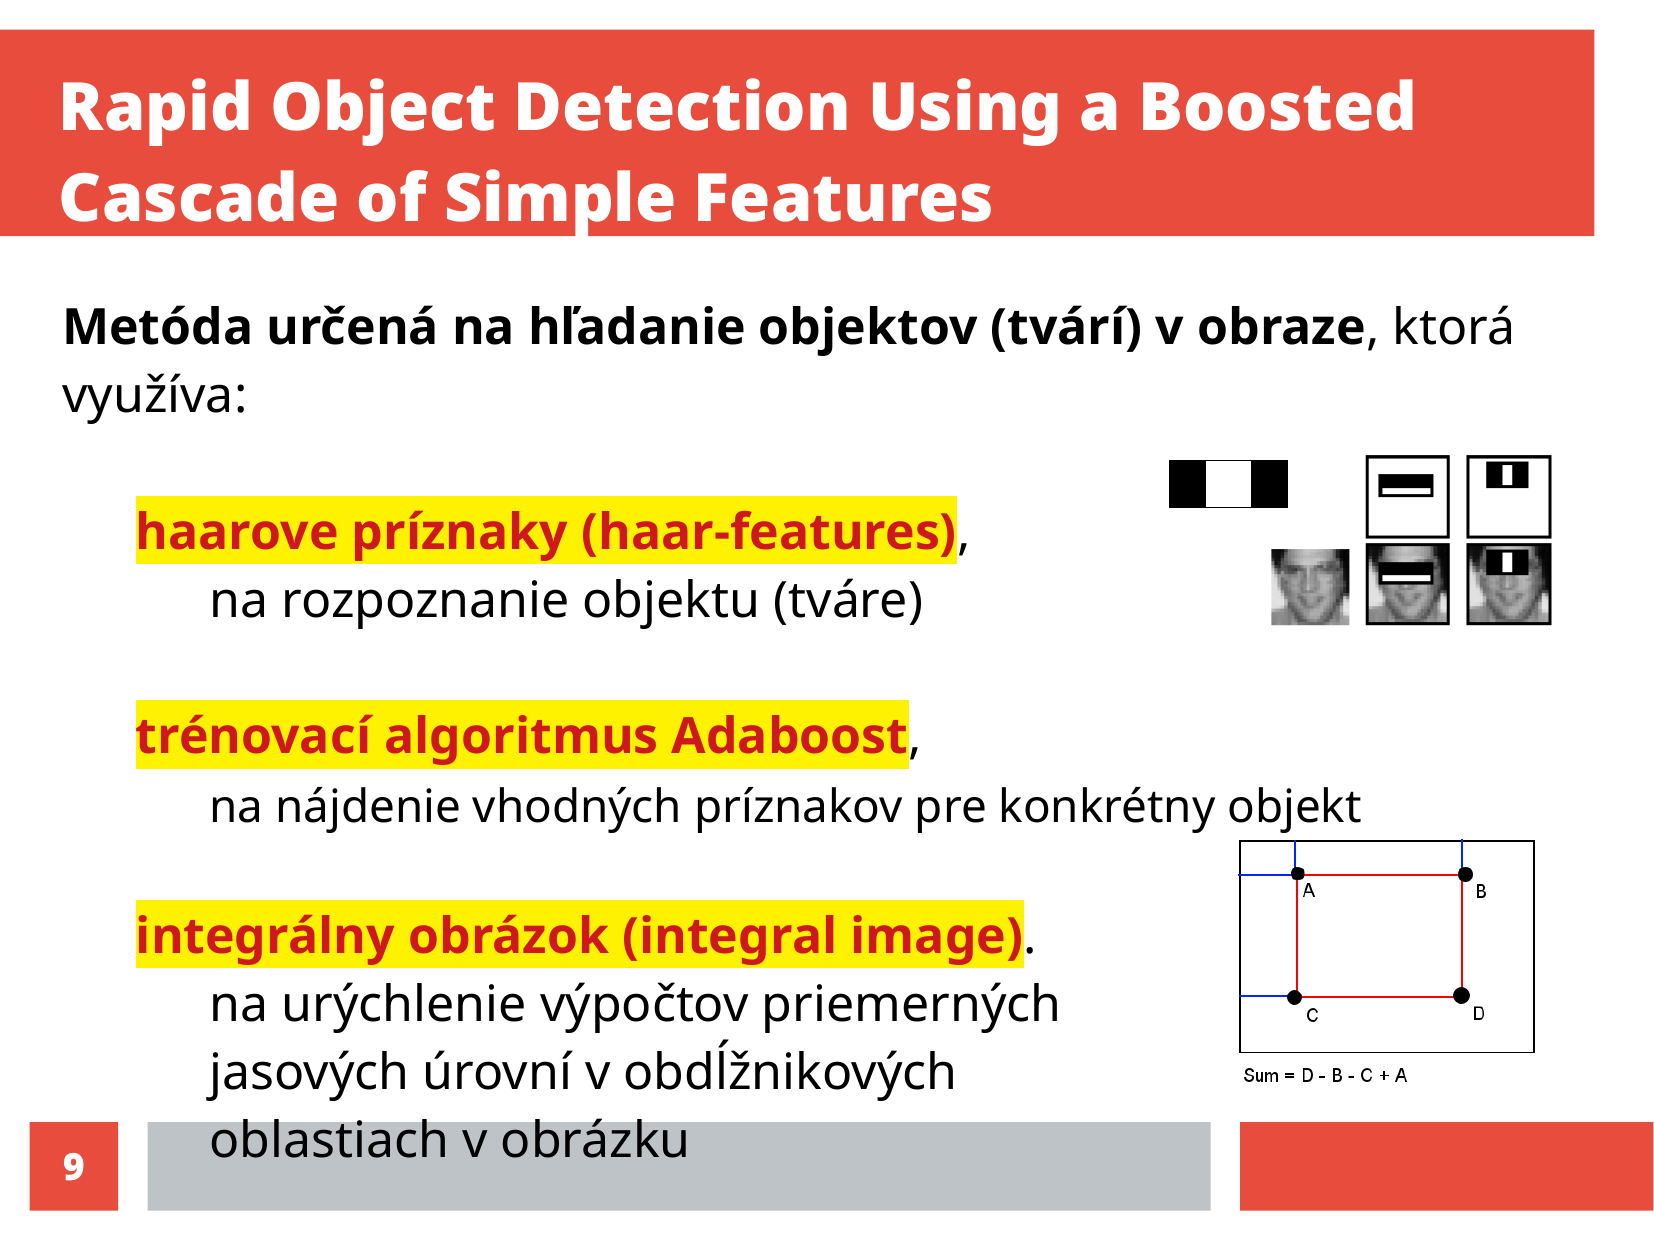

# Rapid Object Detection Using a Boosted Cascade of Simple Features
Metóda určená na hľadanie objektov (tvárí) v obraze, ktorá využíva:
	haarove príznaky (haar-features),
		na rozpoznanie objektu (tváre)
	trénovací algoritmus Adaboost,
		na nájdenie vhodných príznakov pre konkrétny objekt
	integrálny obrázok (integral image).
		na urýchlenie výpočtov priemerných
		jasových úrovní v obdĺžnikových
		oblastiach v obrázku
9